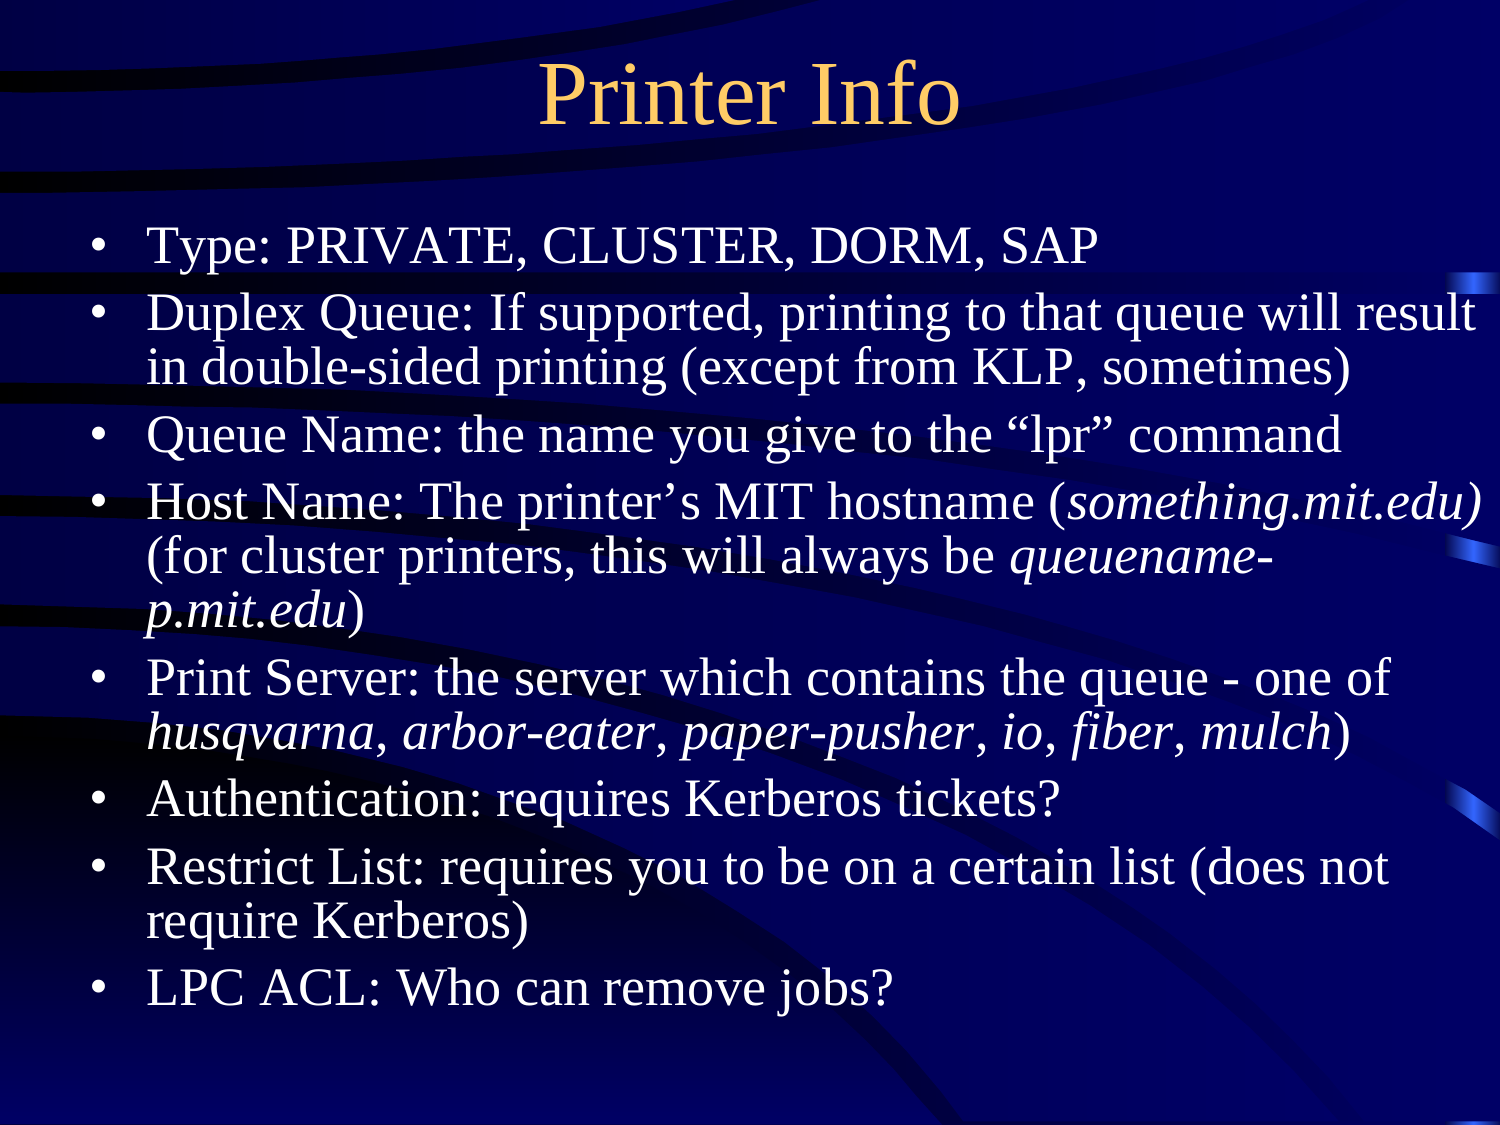

# Printer Info
Type: PRIVATE, CLUSTER, DORM, SAP
Duplex Queue: If supported, printing to that queue will result in double-sided printing (except from KLP, sometimes)
Queue Name: the name you give to the “lpr” command
Host Name: The printer’s MIT hostname (something.mit.edu)
(for cluster printers, this will always be queuename-p.mit.edu)
Print Server: the server which contains the queue - one of husqvarna, arbor-eater, paper-pusher, io, fiber, mulch)
Authentication: requires Kerberos tickets?
Restrict List: requires you to be on a certain list (does not require Kerberos)
LPC ACL: Who can remove jobs?